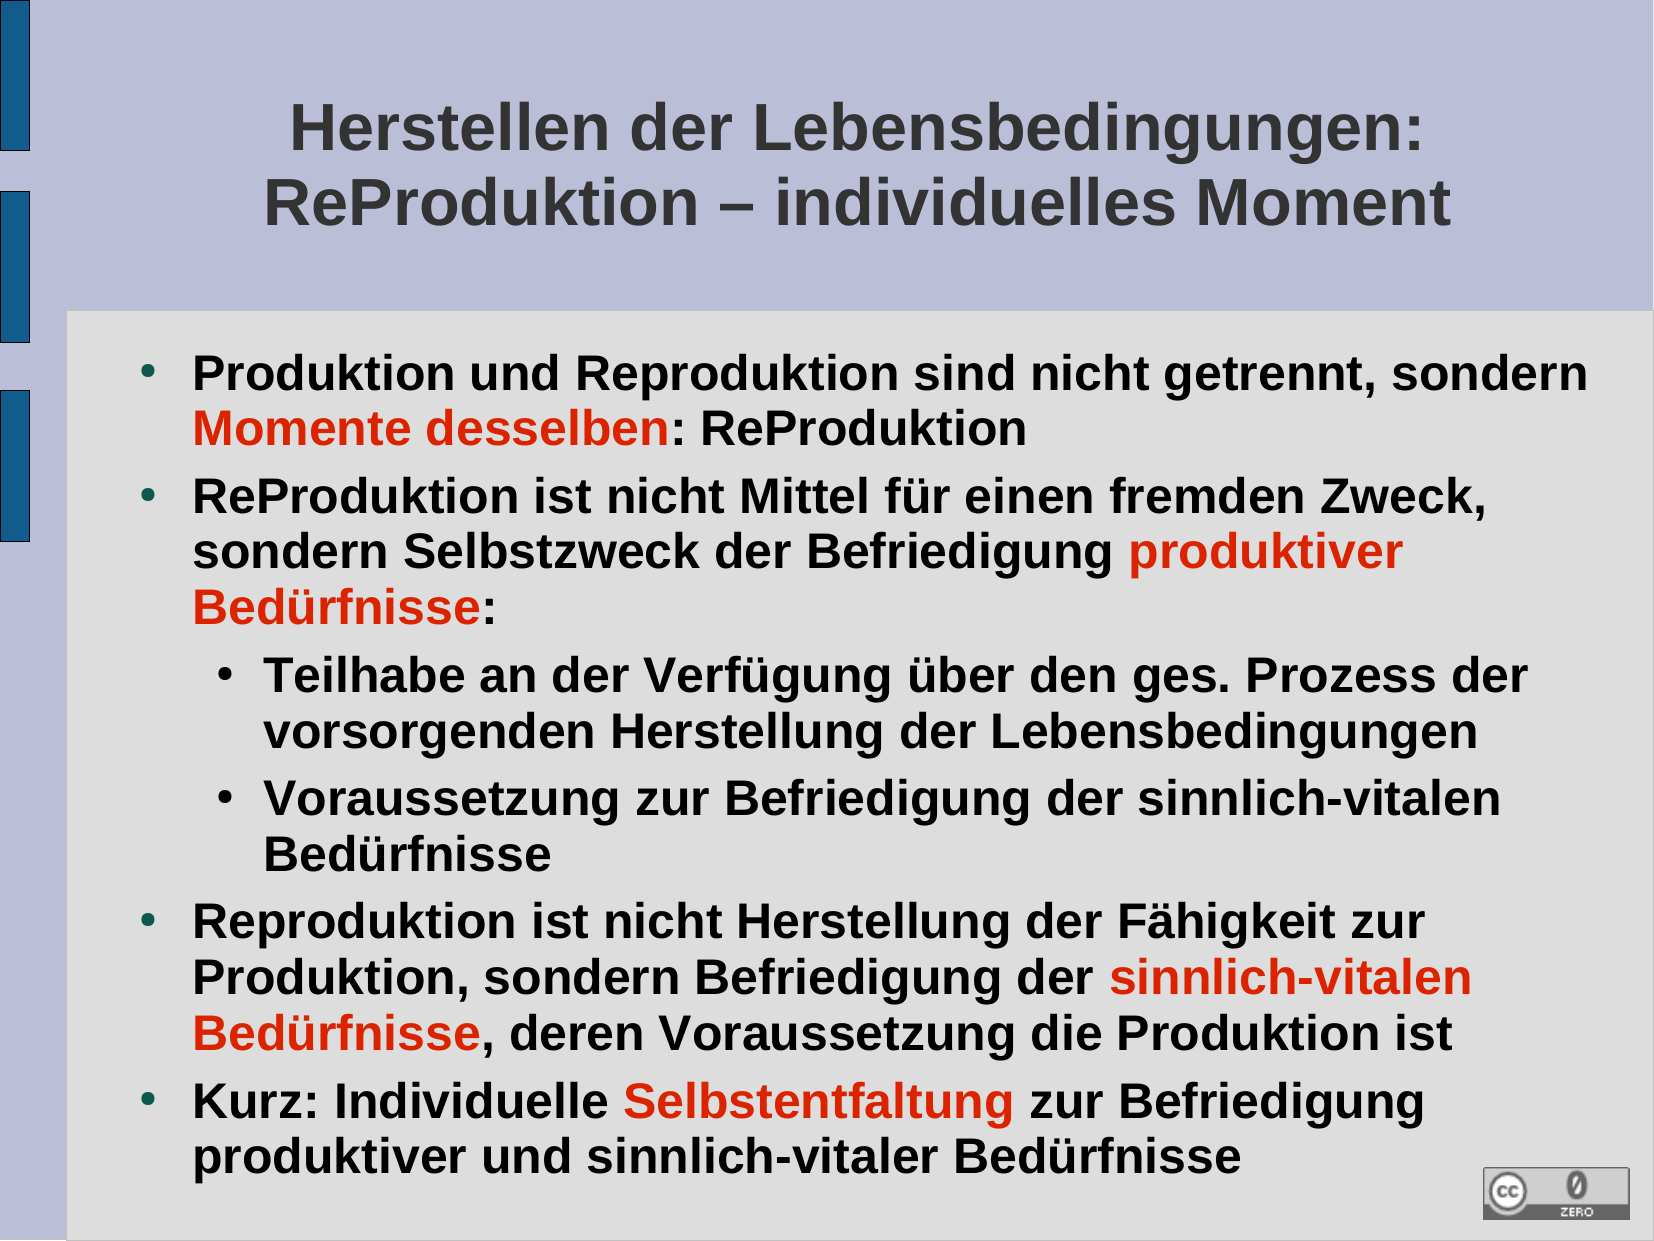

# Herstellen der Lebensbedingungen: ReProduktion – individuelles Moment
Produktion und Reproduktion sind nicht getrennt, sondern Momente desselben: ReProduktion
ReProduktion ist nicht Mittel für einen fremden Zweck, sondern Selbstzweck der Befriedigung produktiver Bedürfnisse:
Teilhabe an der Verfügung über den ges. Prozess der vorsorgenden Herstellung der Lebensbedingungen
Voraussetzung zur Befriedigung der sinnlich-vitalen Bedürfnisse
Reproduktion ist nicht Herstellung der Fähigkeit zur Produktion, sondern Befriedigung der sinnlich-vitalen Bedürfnisse, deren Voraussetzung die Produktion ist
Kurz: Individuelle Selbstentfaltung zur Befriedigung produktiver und sinnlich-vitaler Bedürfnisse